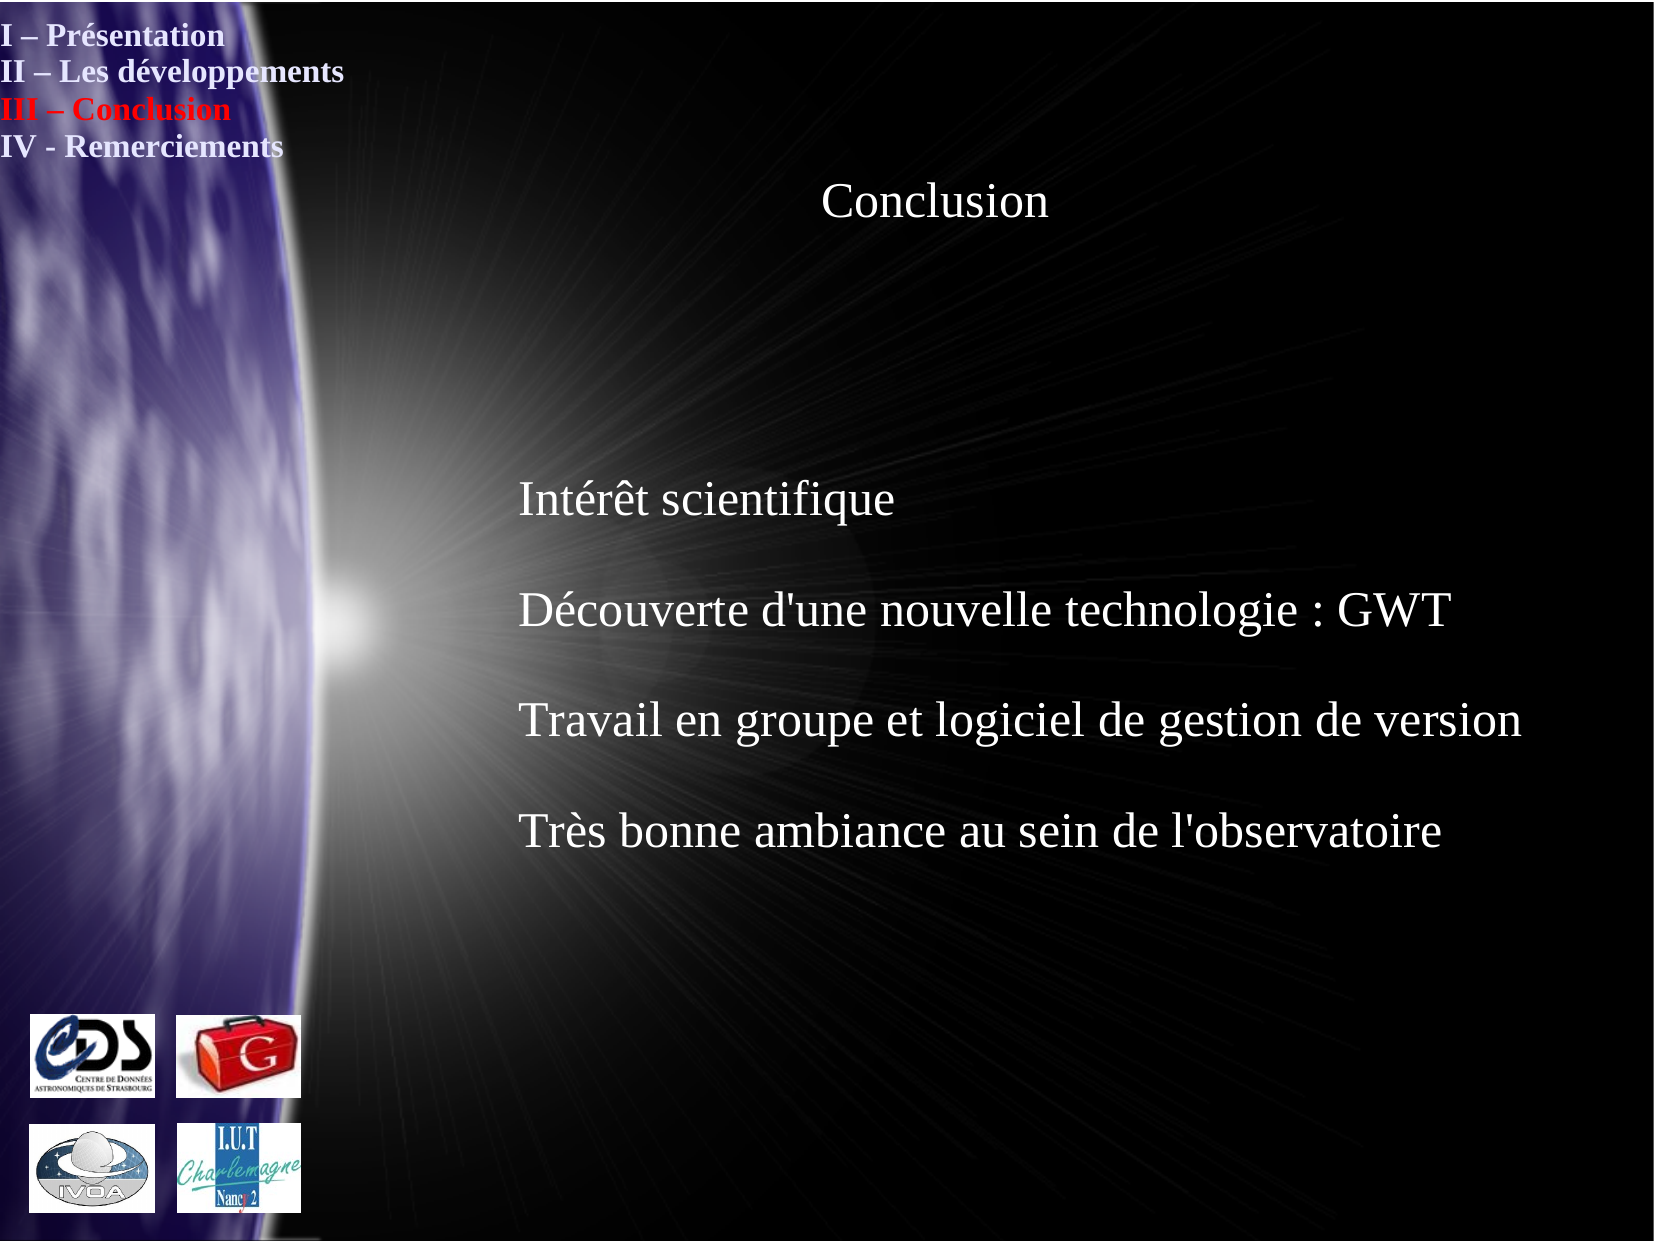

# I – Présentation II – Les développements III – Conclusion IV - Remerciements
Conclusion
 Intérêt scientifique
 Découverte d'une nouvelle technologie : GWT
 Travail en groupe et logiciel de gestion de version
 Très bonne ambiance au sein de l'observatoire